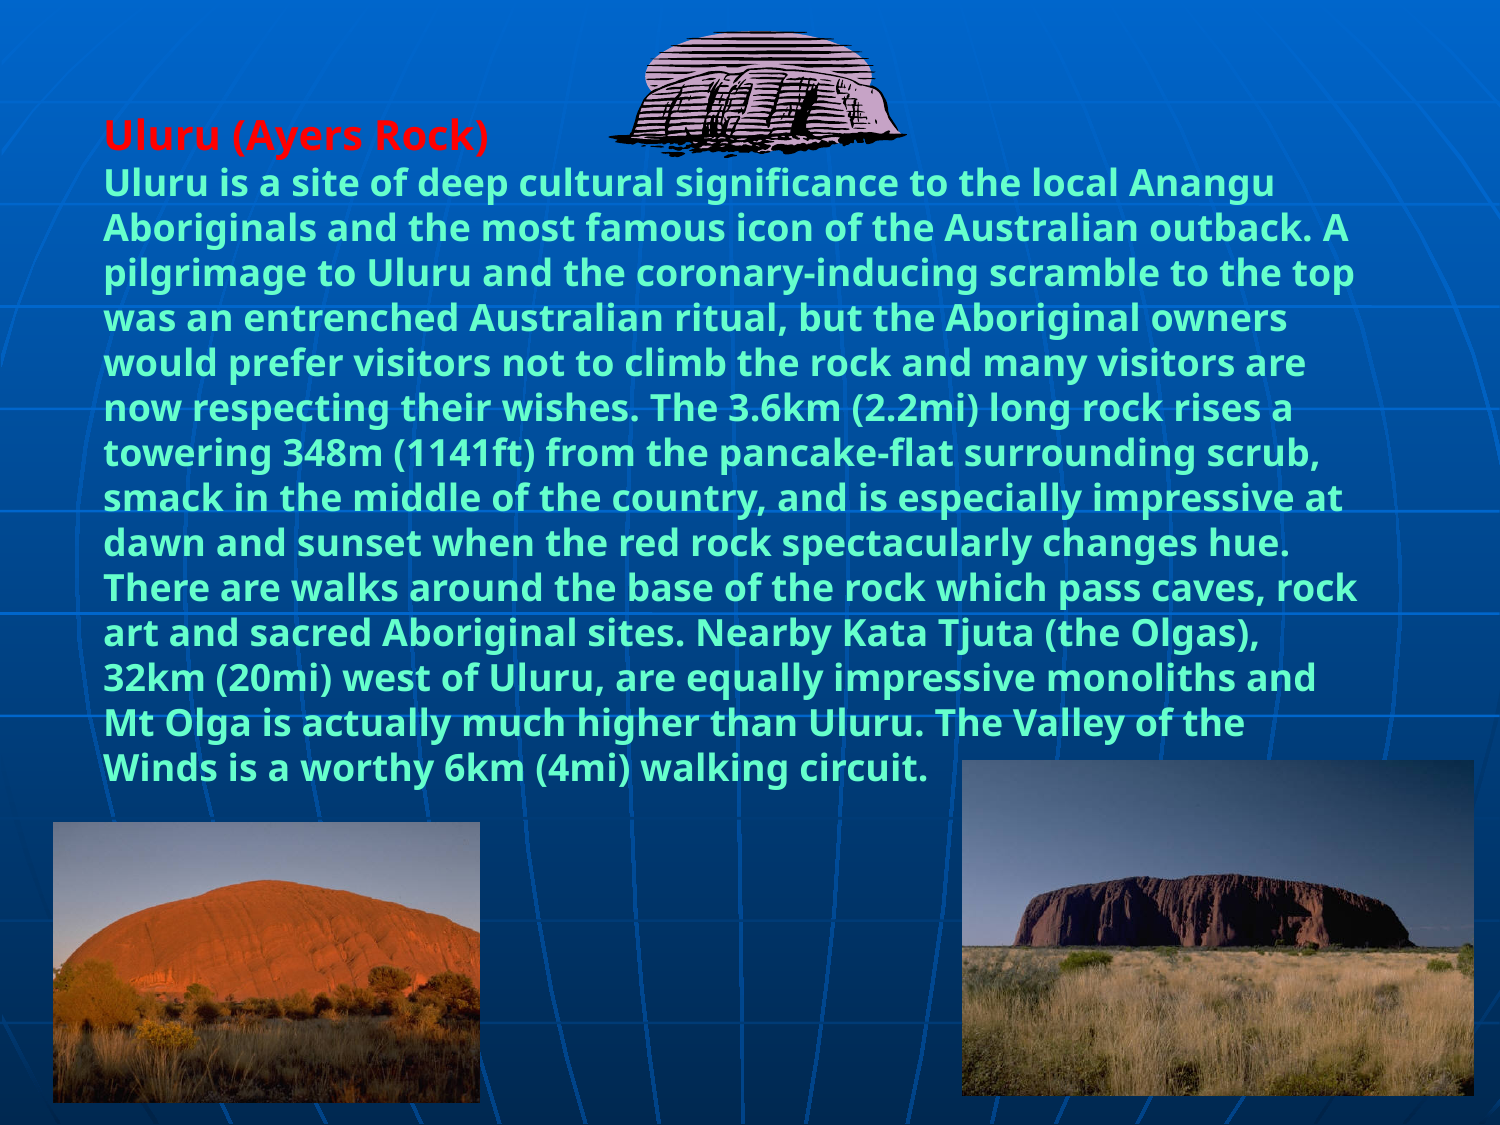

Uluru (Ayers Rock)
Uluru is a site of deep cultural significance to the local Anangu Aboriginals and the most famous icon of the Australian outback. A pilgrimage to Uluru and the coronary-inducing scramble to the top was an entrenched Australian ritual, but the Aboriginal owners would prefer visitors not to climb the rock and many visitors are now respecting their wishes. The 3.6km (2.2mi) long rock rises a towering 348m (1141ft) from the pancake-flat surrounding scrub, smack in the middle of the country, and is especially impressive at dawn and sunset when the red rock spectacularly changes hue. There are walks around the base of the rock which pass caves, rock art and sacred Aboriginal sites. Nearby Kata Tjuta (the Olgas), 32km (20mi) west of Uluru, are equally impressive monoliths and Mt Olga is actually much higher than Uluru. The Valley of the Winds is a worthy 6km (4mi) walking circuit.